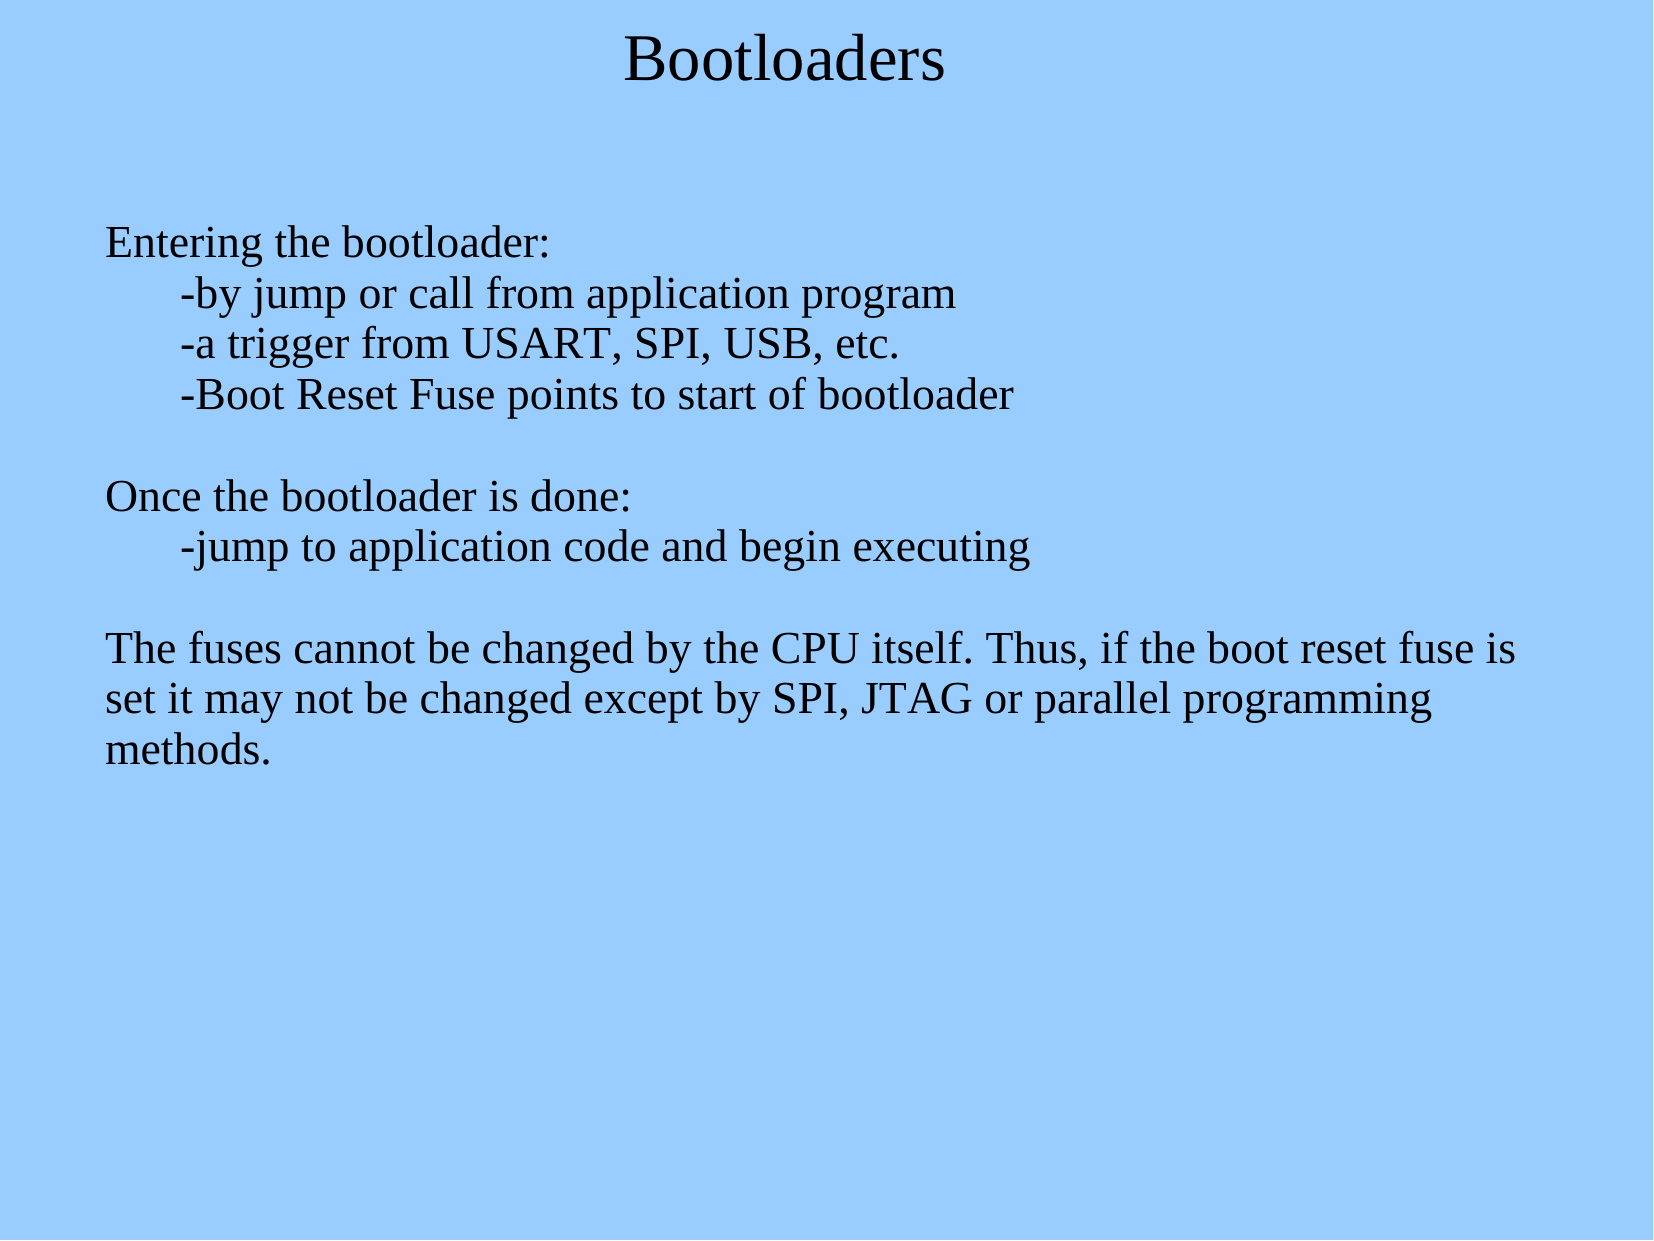

Bootloaders
Entering the bootloader:
	-by jump or call from application program
	-a trigger from USART, SPI, USB, etc.
	-Boot Reset Fuse points to start of bootloader
Once the bootloader is done:
	-jump to application code and begin executing
The fuses cannot be changed by the CPU itself. Thus, if the boot reset fuse is
set it may not be changed except by SPI, JTAG or parallel programming
methods.